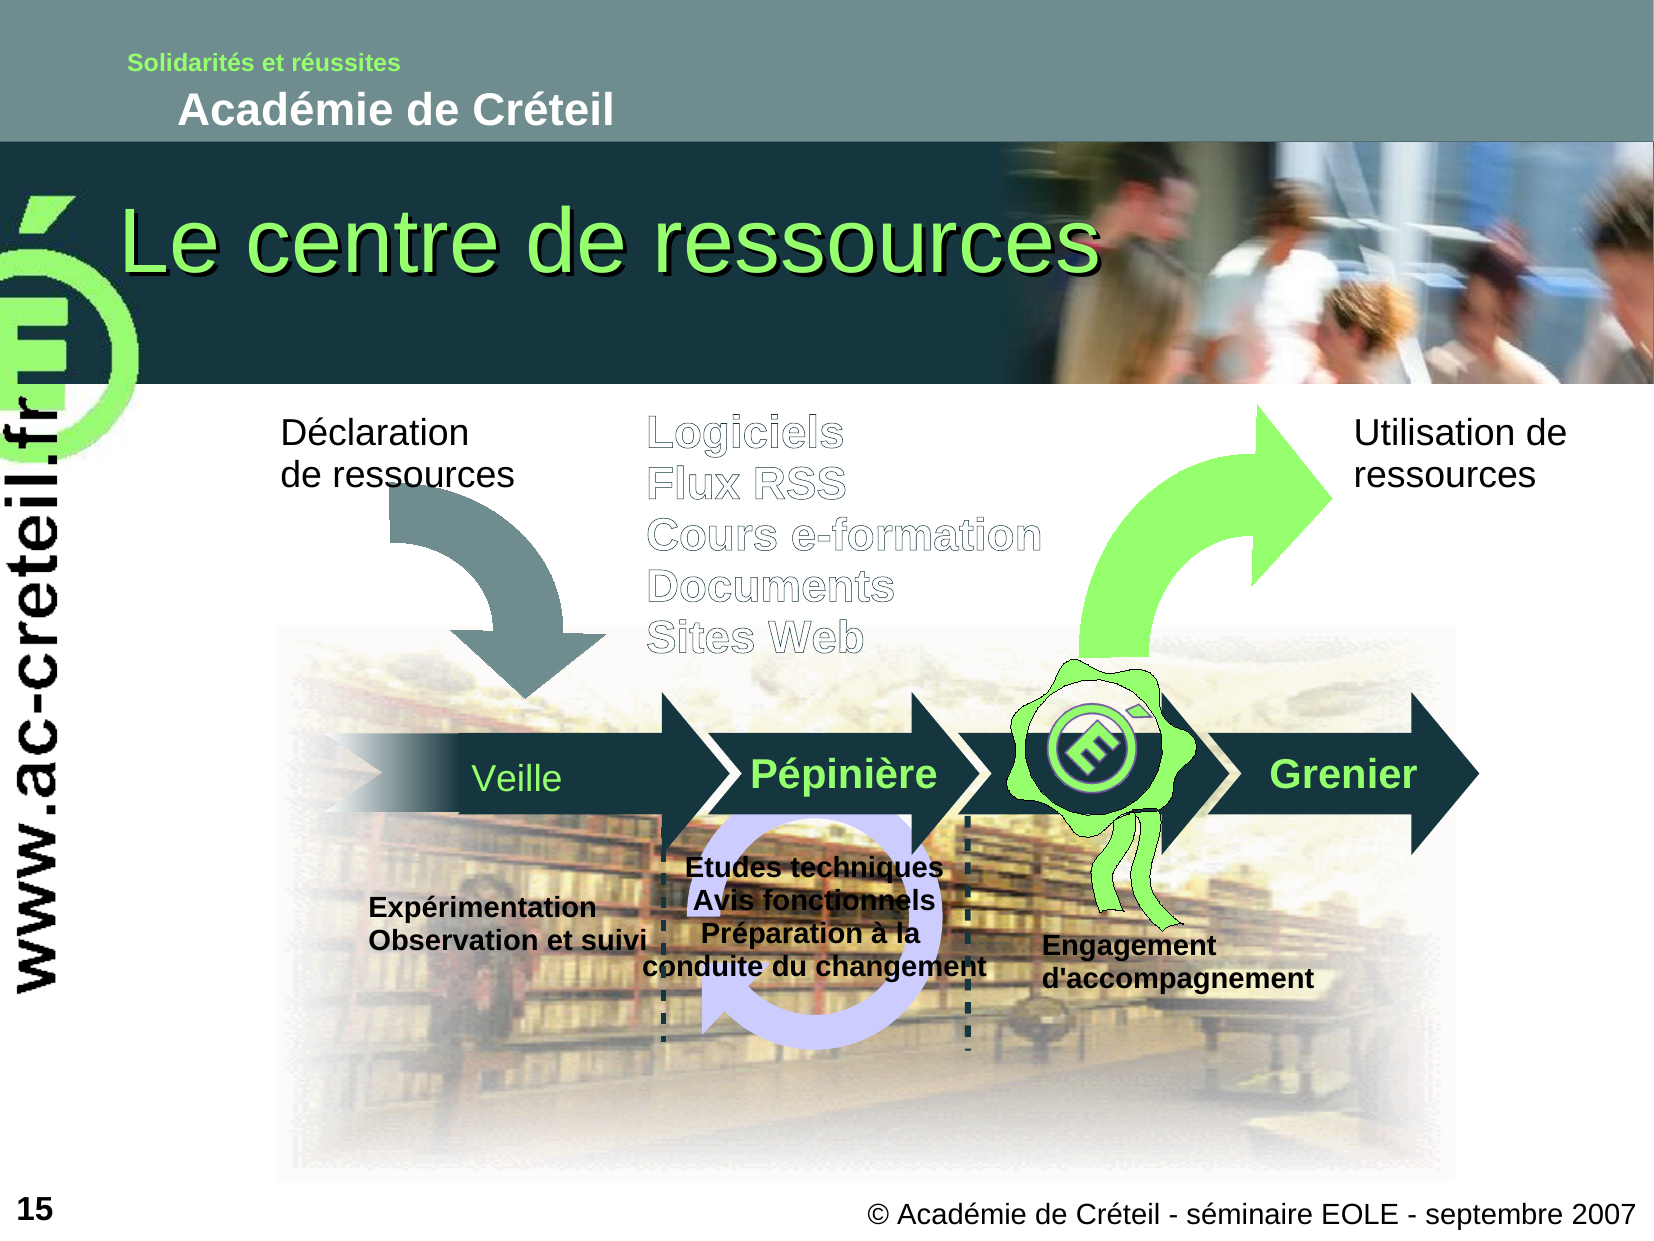

Le centre de ressources
Logiciels
Flux RSS
Cours e-formation
Documents
Sites Web
Déclaration de ressources
Utilisation de ressources
Pépinière
Grenier
Veille
Etudes techniques
Avis fonctionnels
Préparation à la
conduite du changement
Expérimentation
Observation et suivi
Engagement d'accompagnement
© Académie de Créteil - séminaire EOLE - septembre 2007
15